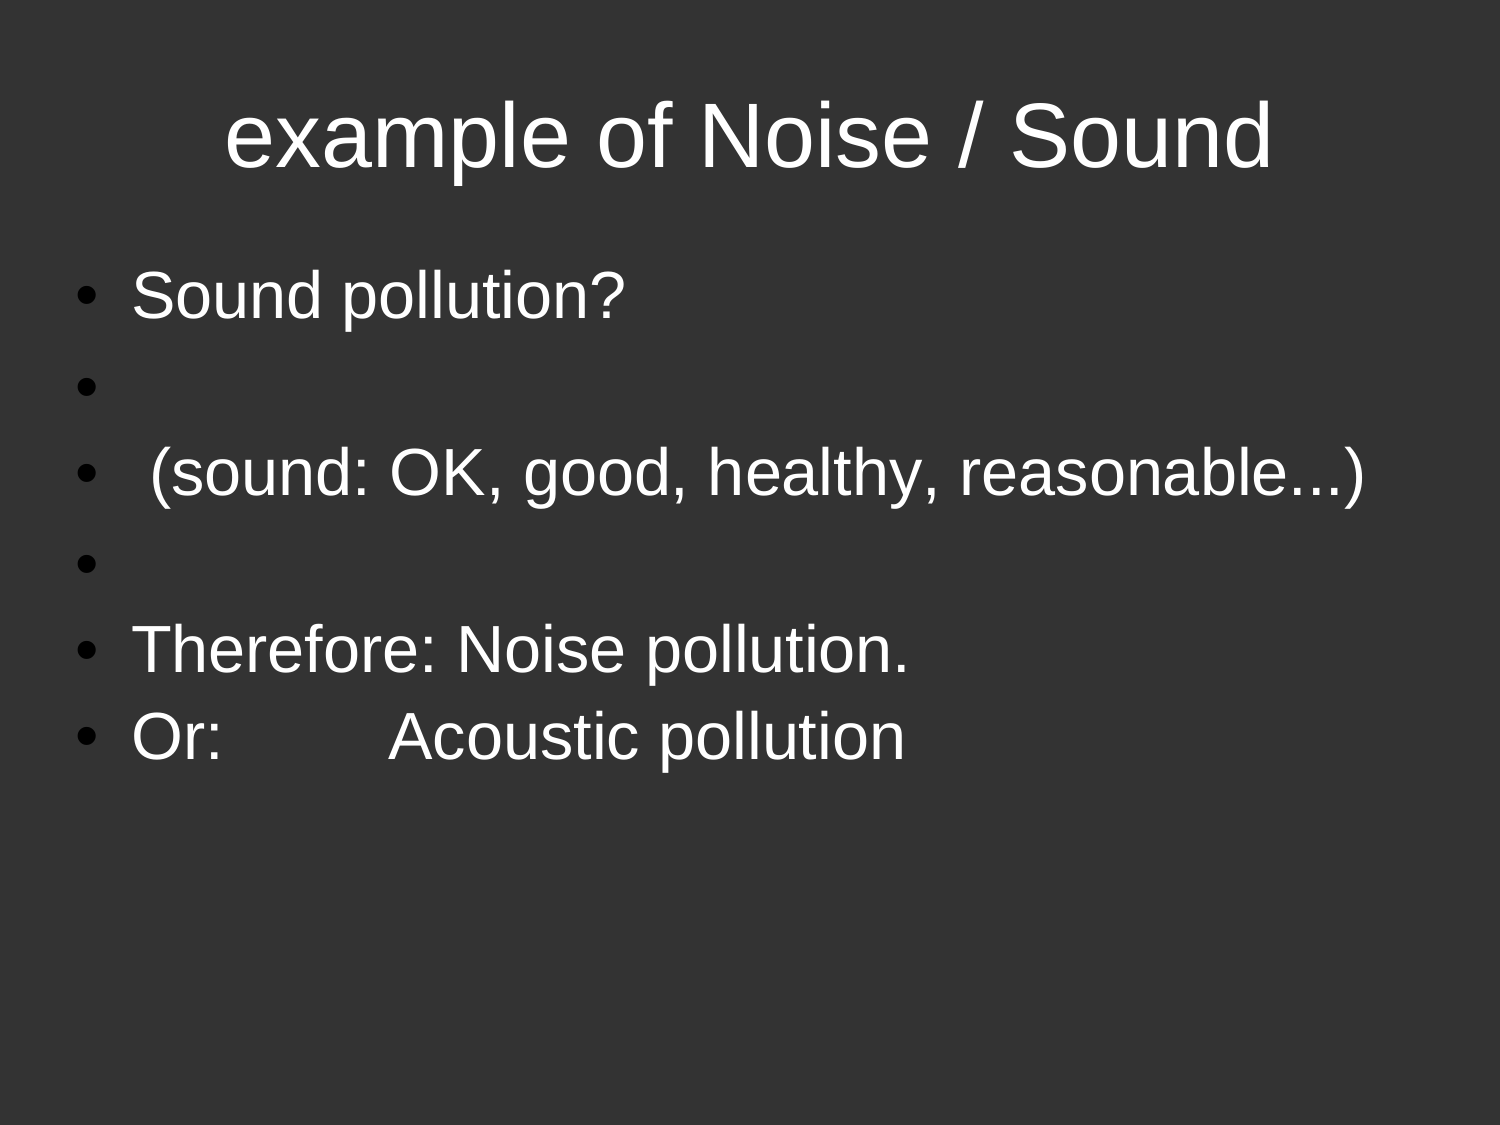

# example of Noise / Sound
Sound pollution?
 (sound: OK, good, healthy, reasonable...)
Therefore: Noise pollution.
Or:		 Acoustic pollution